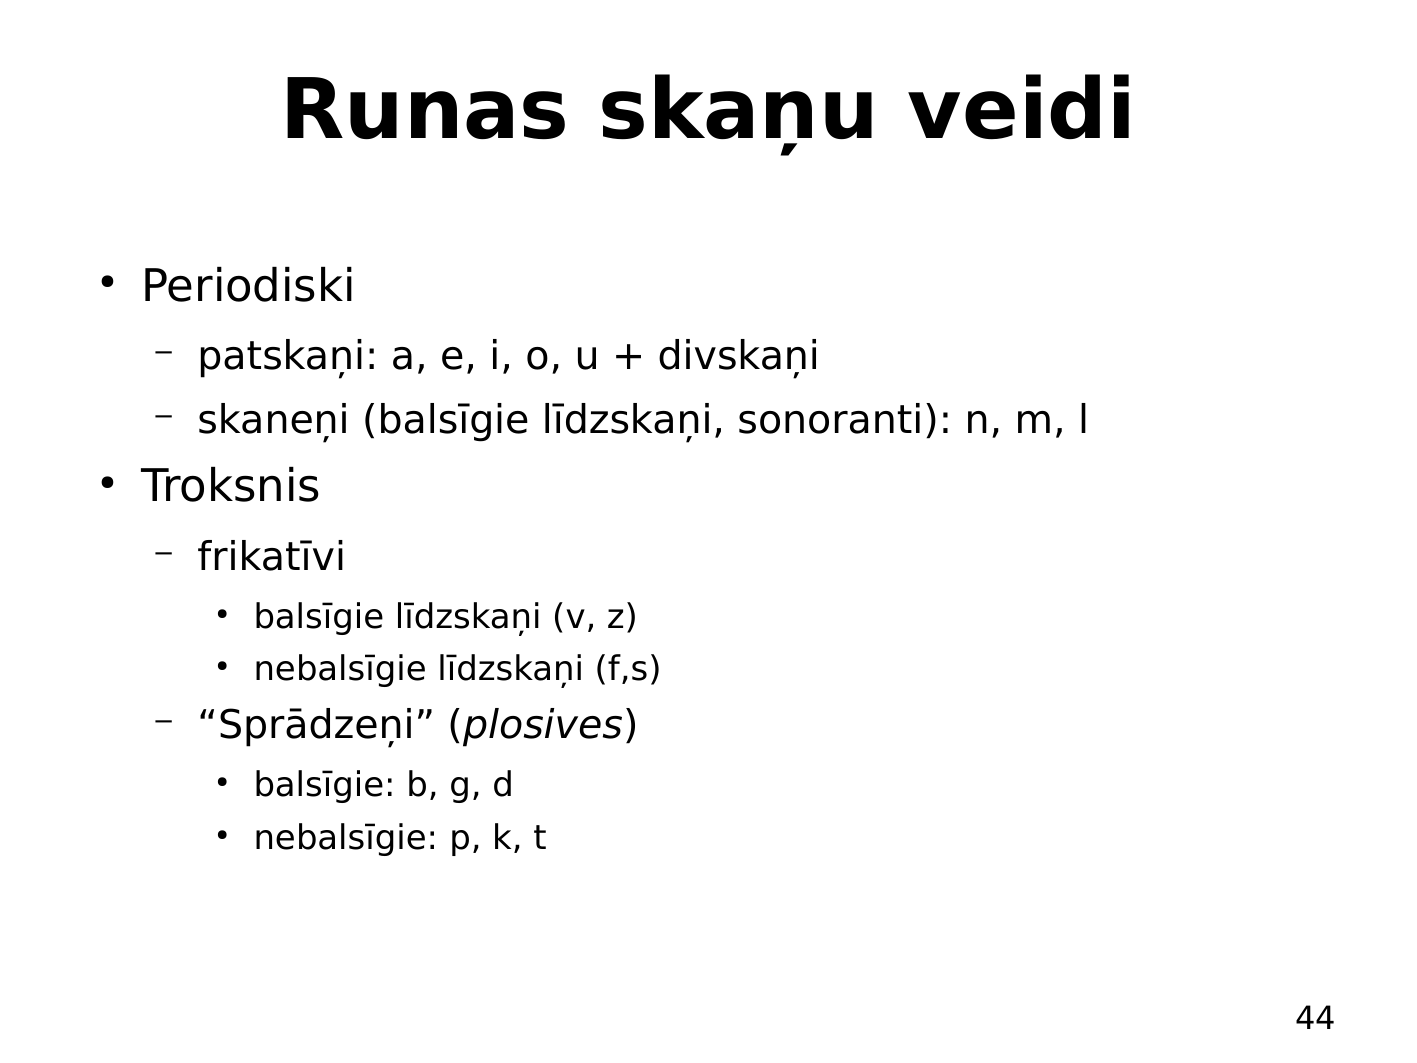

# Runas skaņu veidi
Periodiski
patskaņi: a, e, i, o, u + divskaņi
skaneņi (balsīgie līdzskaņi, sonoranti): n, m, l
Troksnis
frikatīvi
balsīgie līdzskaņi (v, z)
nebalsīgie līdzskaņi (f,s)
“Sprādzeņi” (plosives)
balsīgie: b, g, d
nebalsīgie: p, k, t